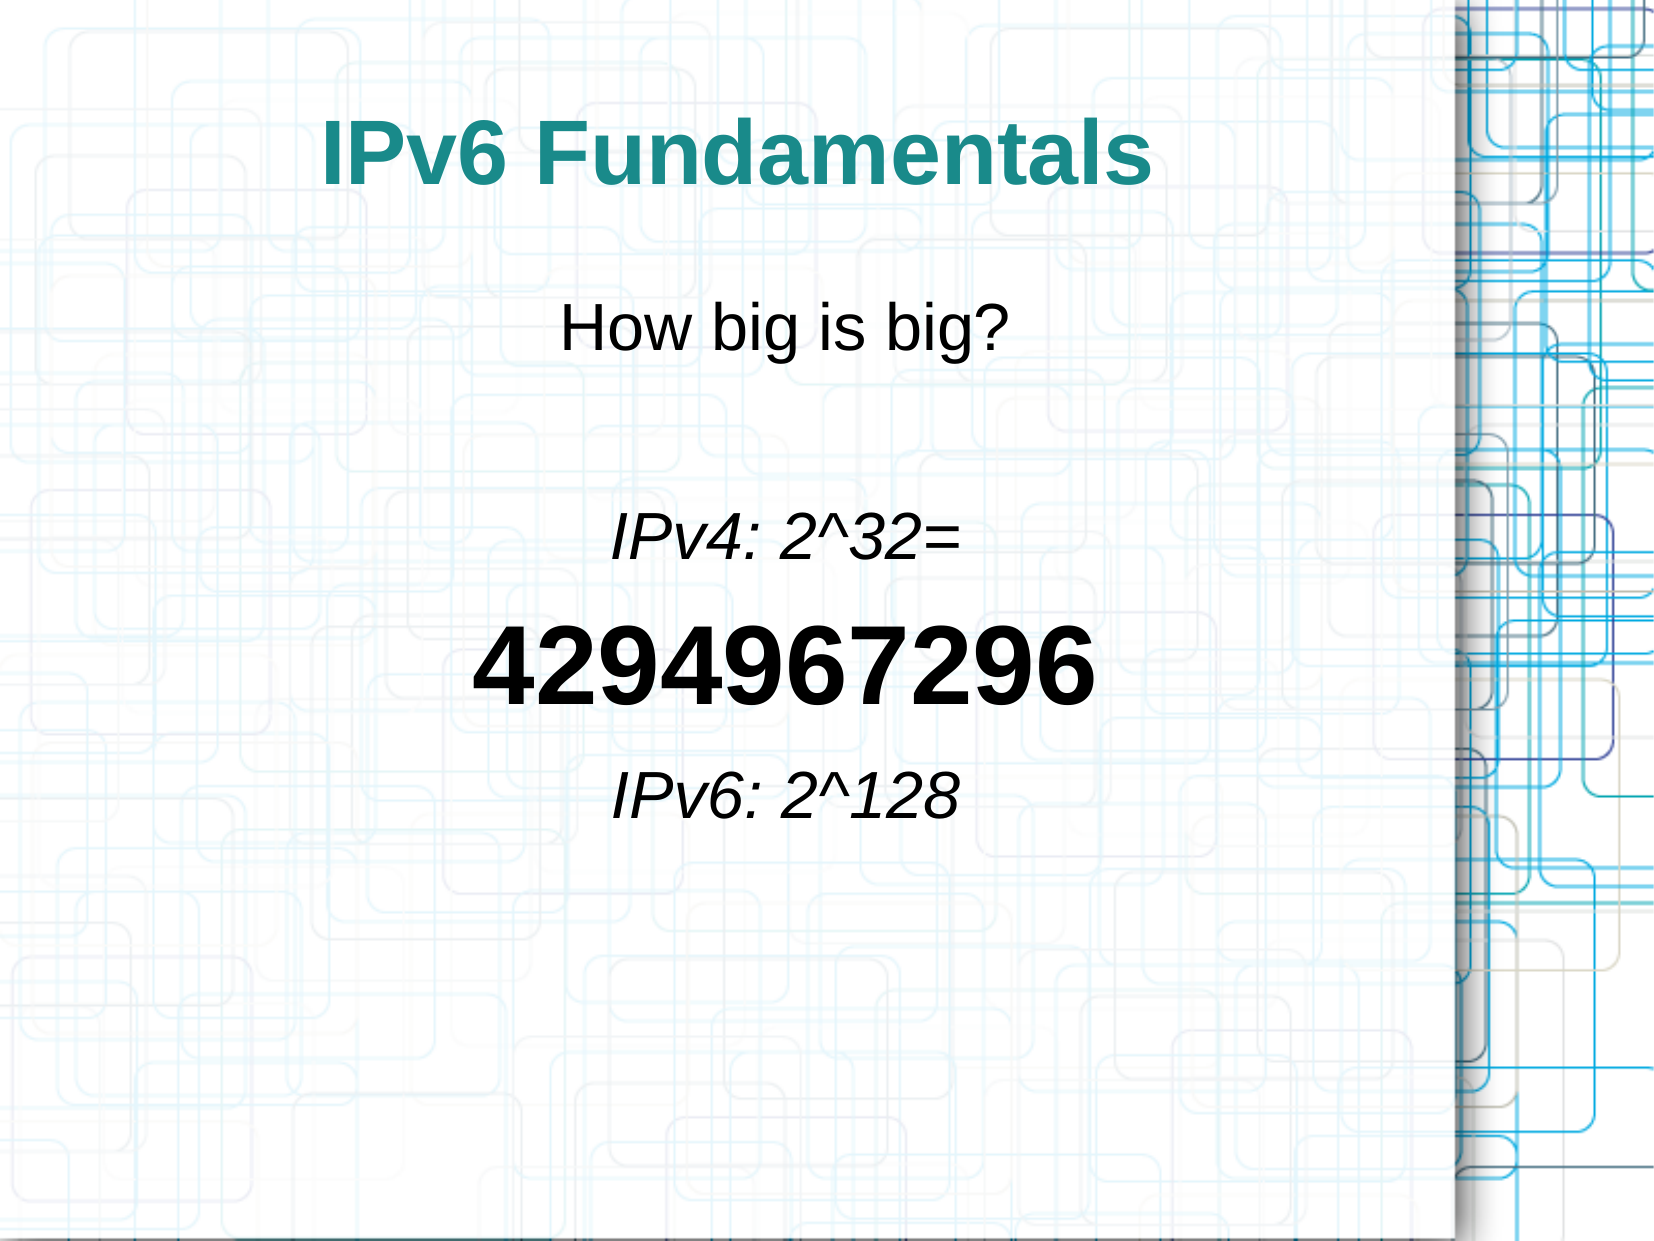

# IPv6 Fundamentals
How big is big?
IPv4: 2^32=
4294967296
IPv6: 2^128